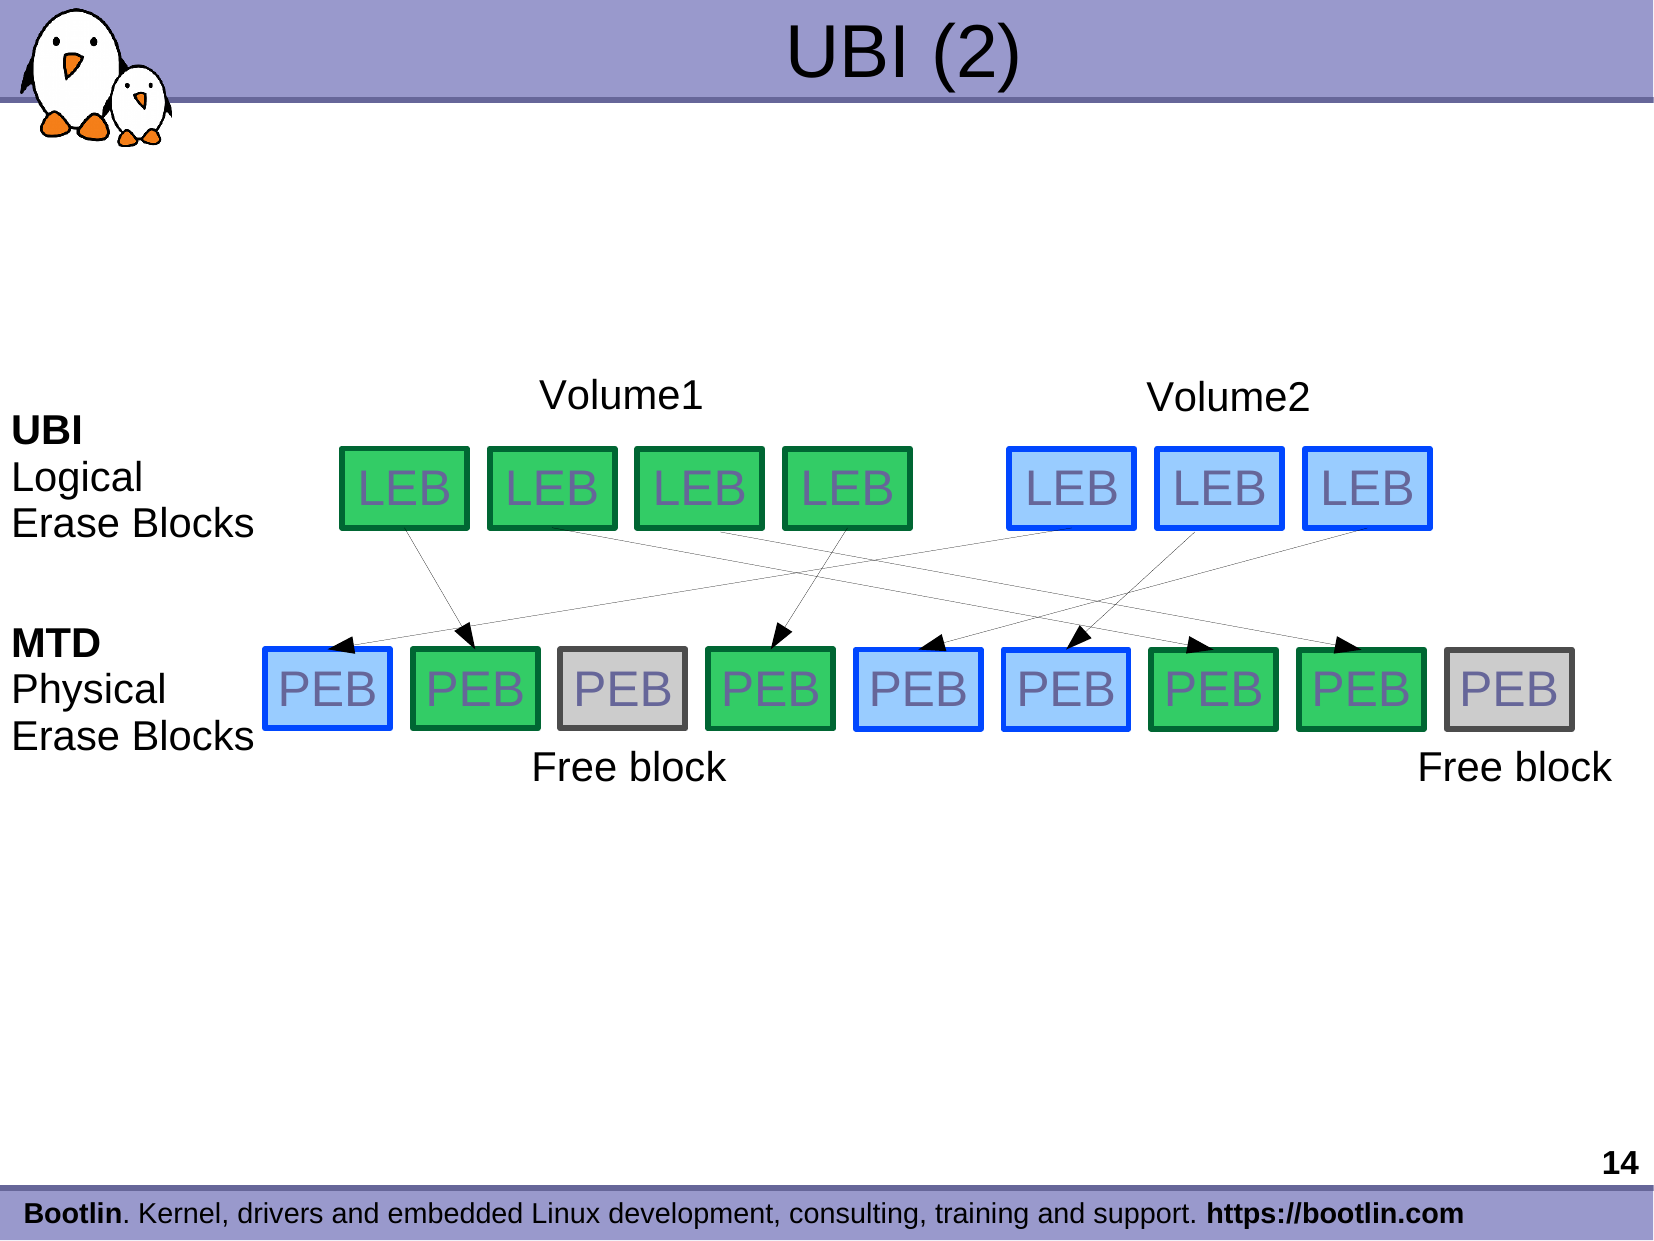

# UBI (2)
Volume1
Volume2
UBI
Logical
Erase Blocks
LEB
LEB
LEB
LEB
LEB
LEB
LEB
MTD
Physical
Erase Blocks
PEB
PEB
PEB
PEB
PEB
PEB
PEB
PEB
PEB
Free block
Free block